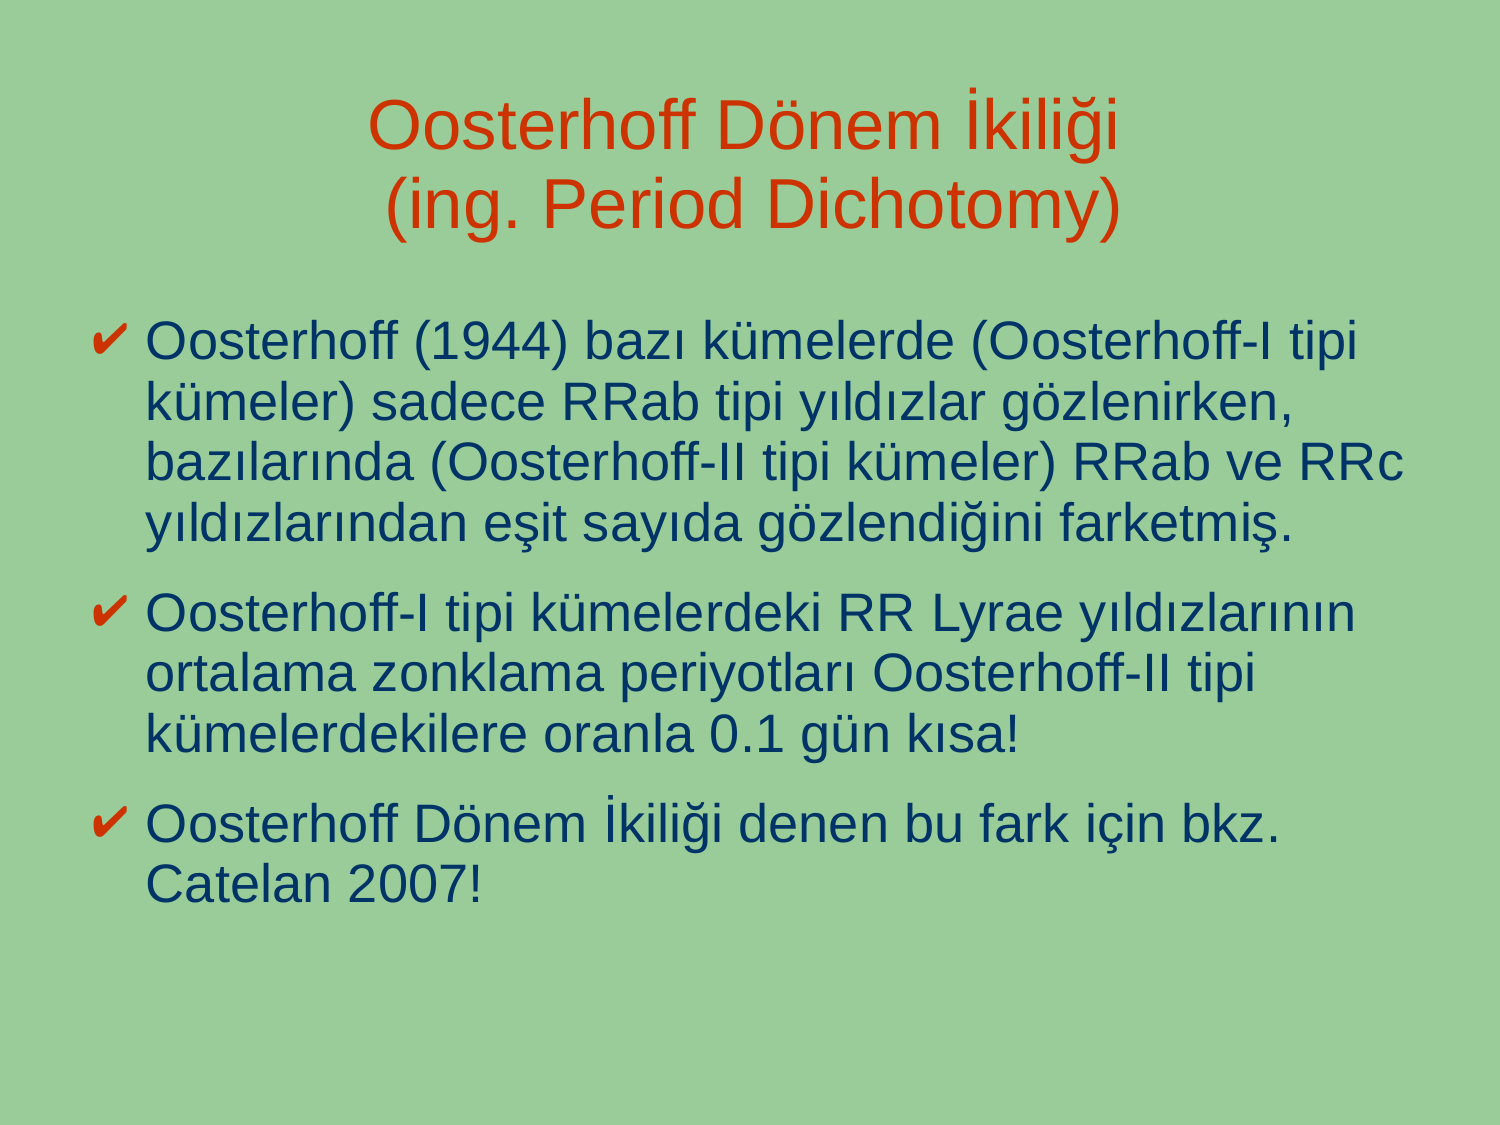

# Oosterhoff Dönem İkiliği (ing. Period Dichotomy)
Oosterhoff (1944) bazı kümelerde (Oosterhoff-I tipi kümeler) sadece RRab tipi yıldızlar gözlenirken, bazılarında (Oosterhoff-II tipi kümeler) RRab ve RRc yıldızlarından eşit sayıda gözlendiğini farketmiş.
Oosterhoff-I tipi kümelerdeki RR Lyrae yıldızlarının ortalama zonklama periyotları Oosterhoff-II tipi kümelerdekilere oranla 0.1 gün kısa!
Oosterhoff Dönem İkiliği denen bu fark için bkz. Catelan 2007!